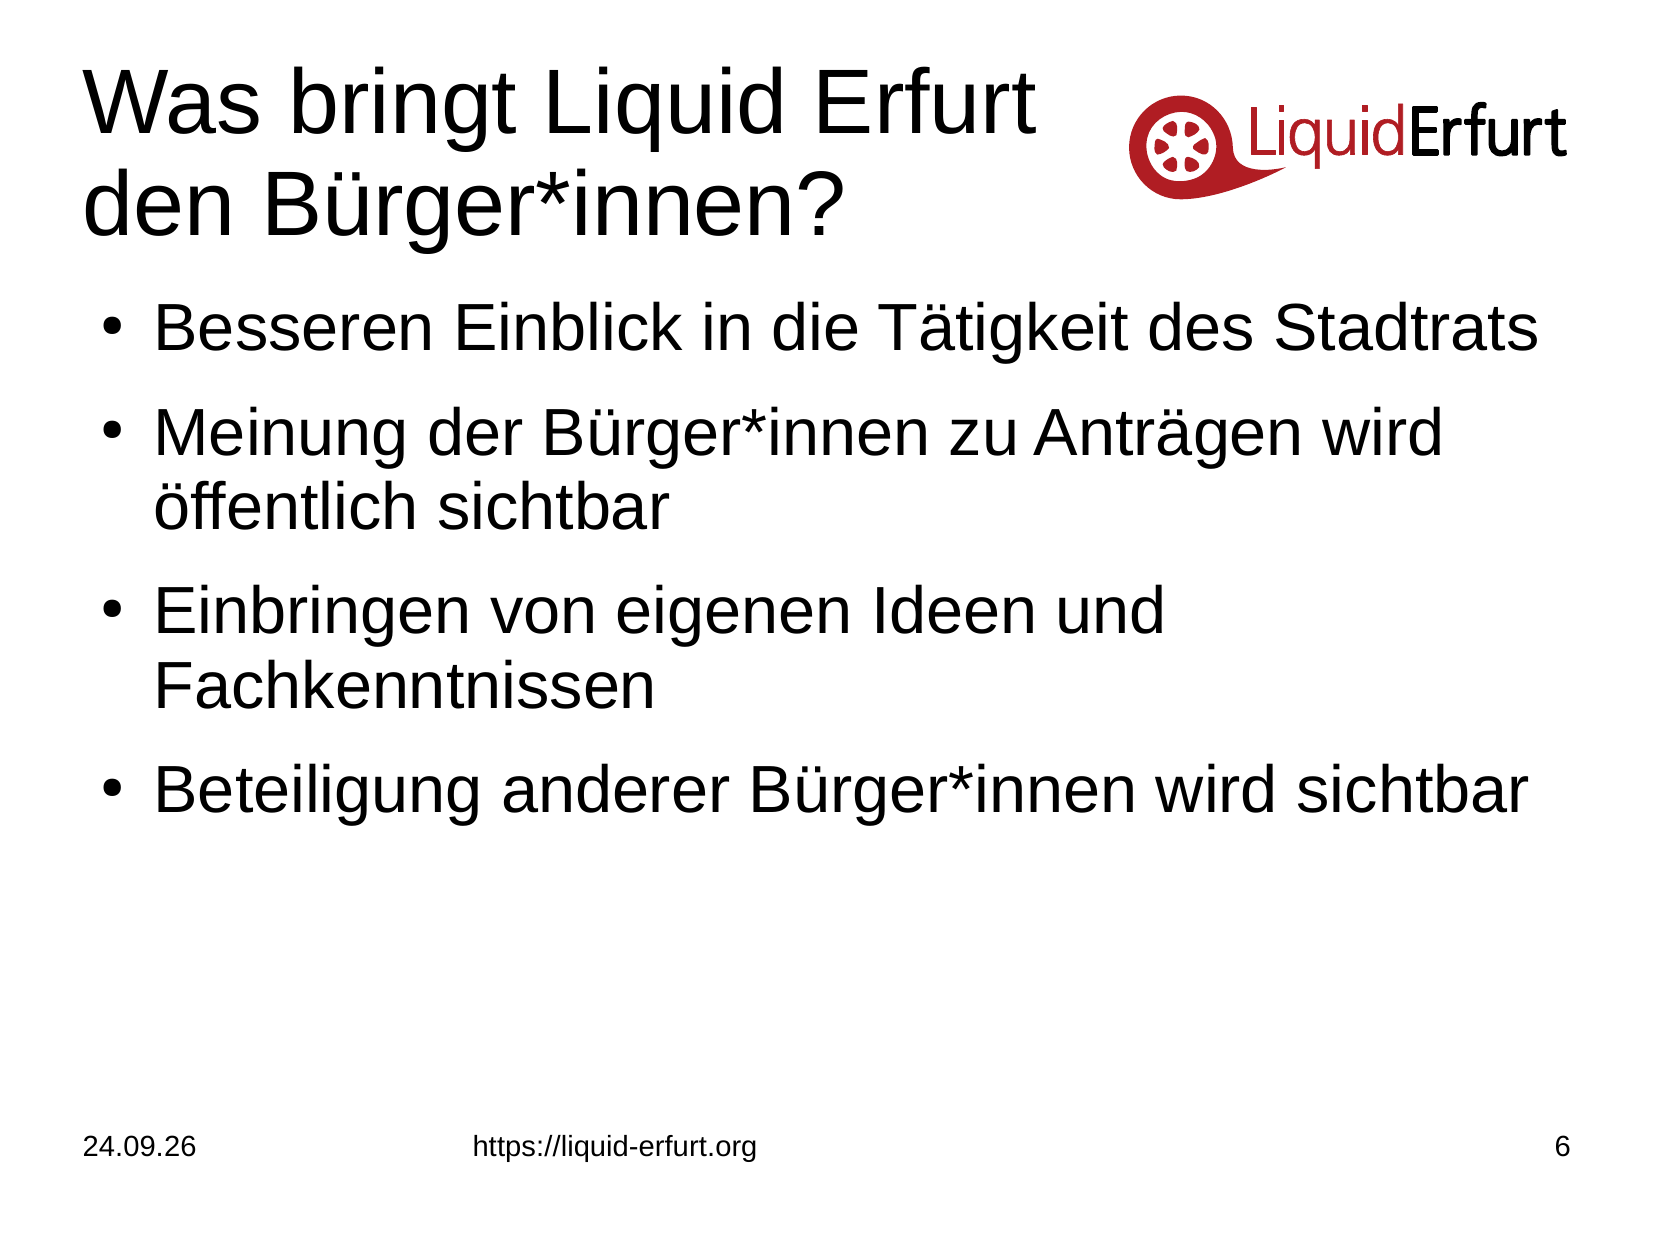

# Was bringt Liquid Erfurt den Bürger*innen?
Besseren Einblick in die Tätigkeit des Stadtrats
Meinung der Bürger*innen zu Anträgen wird öffentlich sichtbar
Einbringen von eigenen Ideen und Fachkenntnissen
Beteiligung anderer Bürger*innen wird sichtbar
https://liquid-erfurt.org
6